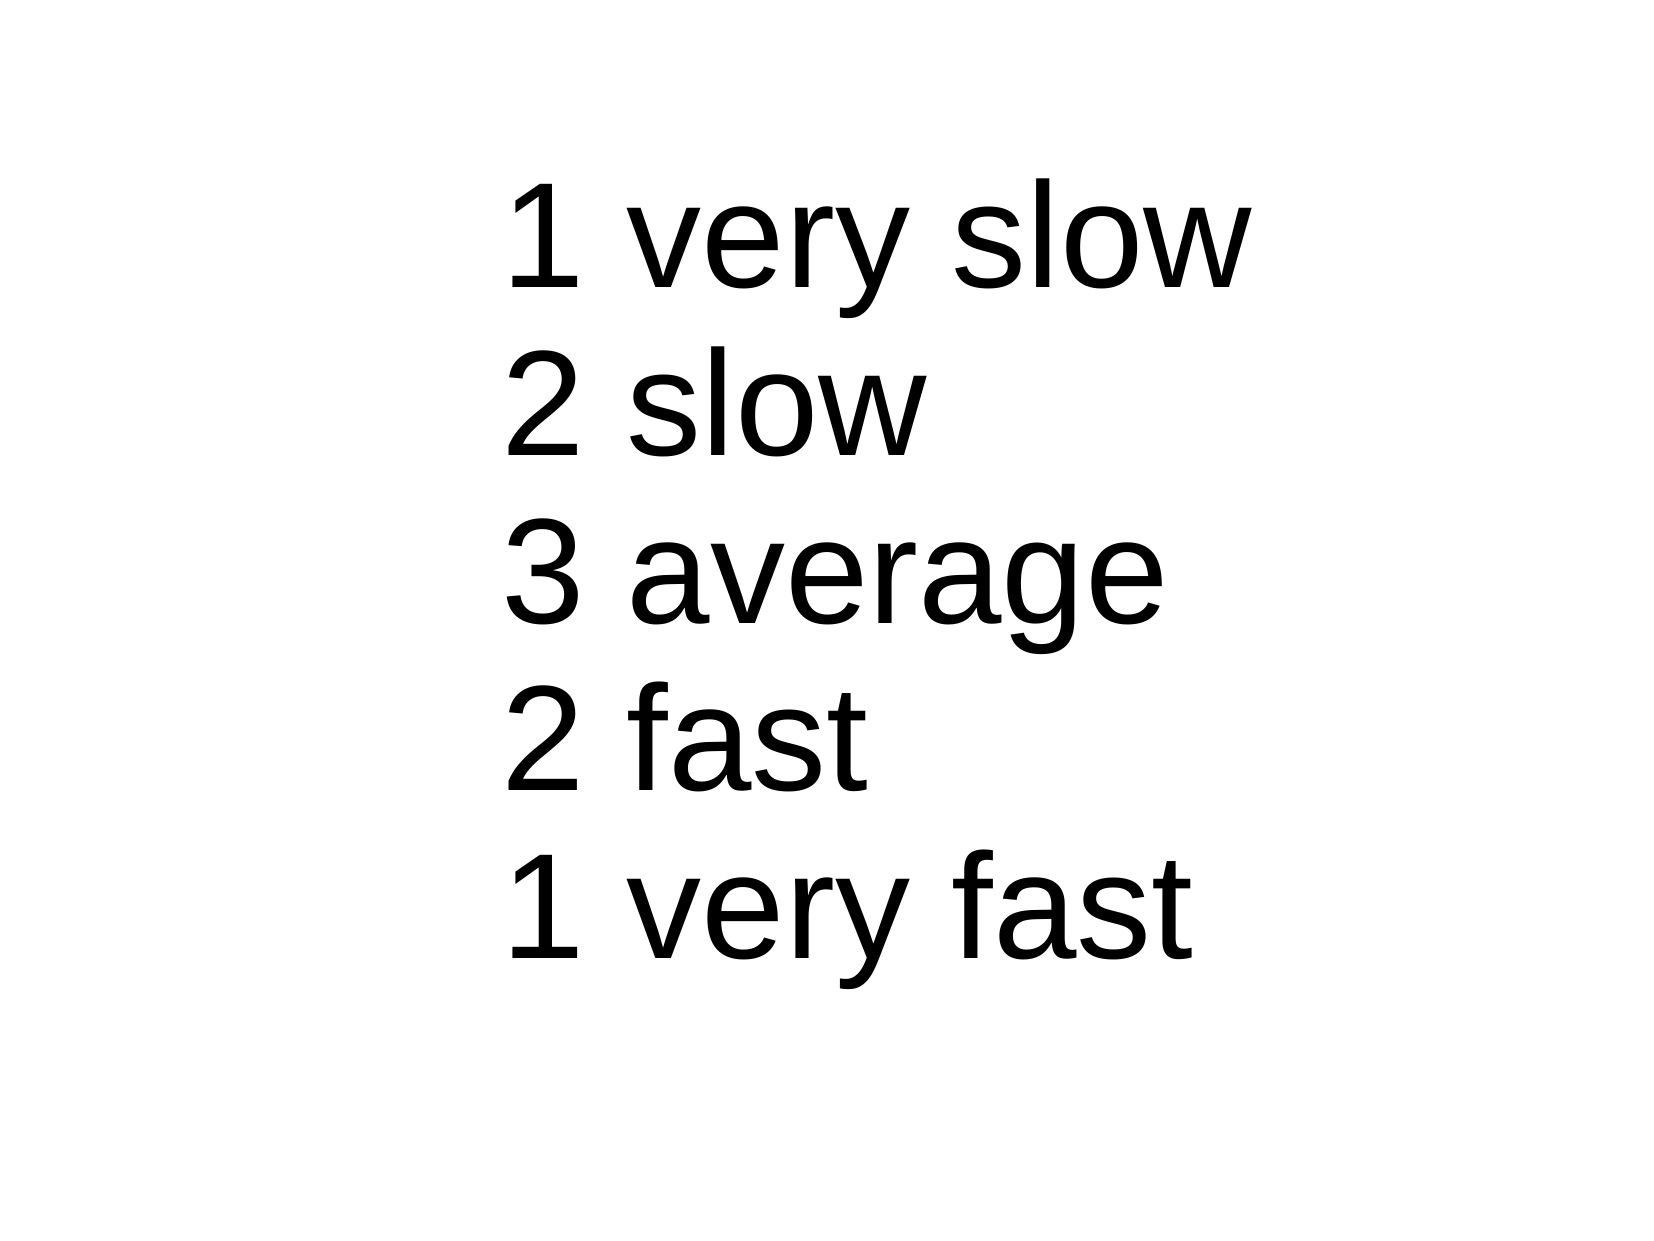

# 1 very slow 2 slow 3 average 2 fast 1 very fast